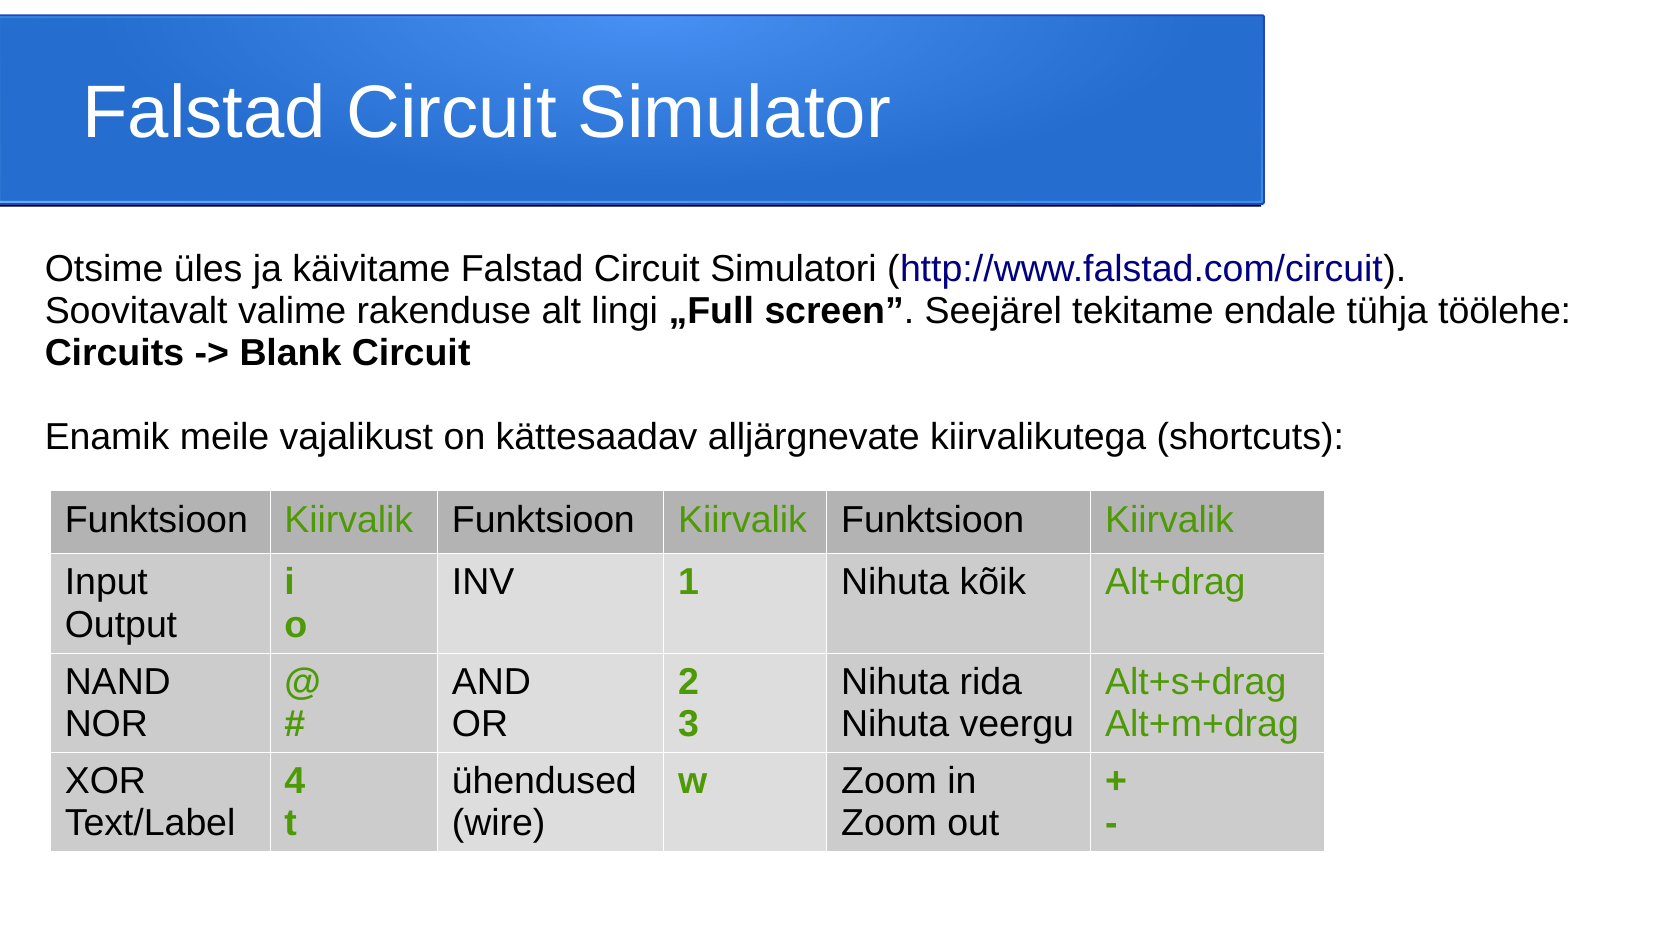

# Falstad Circuit Simulator
Otsime üles ja käivitame Falstad Circuit Simulatori (http://www.falstad.com/circuit). Soovitavalt valime rakenduse alt lingi „Full screen”. Seejärel tekitame endale tühja töölehe: Circuits -> Blank Circuit
Enamik meile vajalikust on kättesaadav alljärgnevate kiirvalikutega (shortcuts):
| Funktsioon | Kiirvalik | Funktsioon | Kiirvalik | Funktsioon | Kiirvalik |
| --- | --- | --- | --- | --- | --- |
| Input Output | i o | INV | 1 | Nihuta kõik | Alt+drag |
| NAND NOR | @ # | AND OR | 2 3 | Nihuta rida Nihuta veergu | Alt+s+drag Alt+m+drag |
| XOR Text/Label | 4 t | ühendused (wire) | w | Zoom in Zoom out | + - |